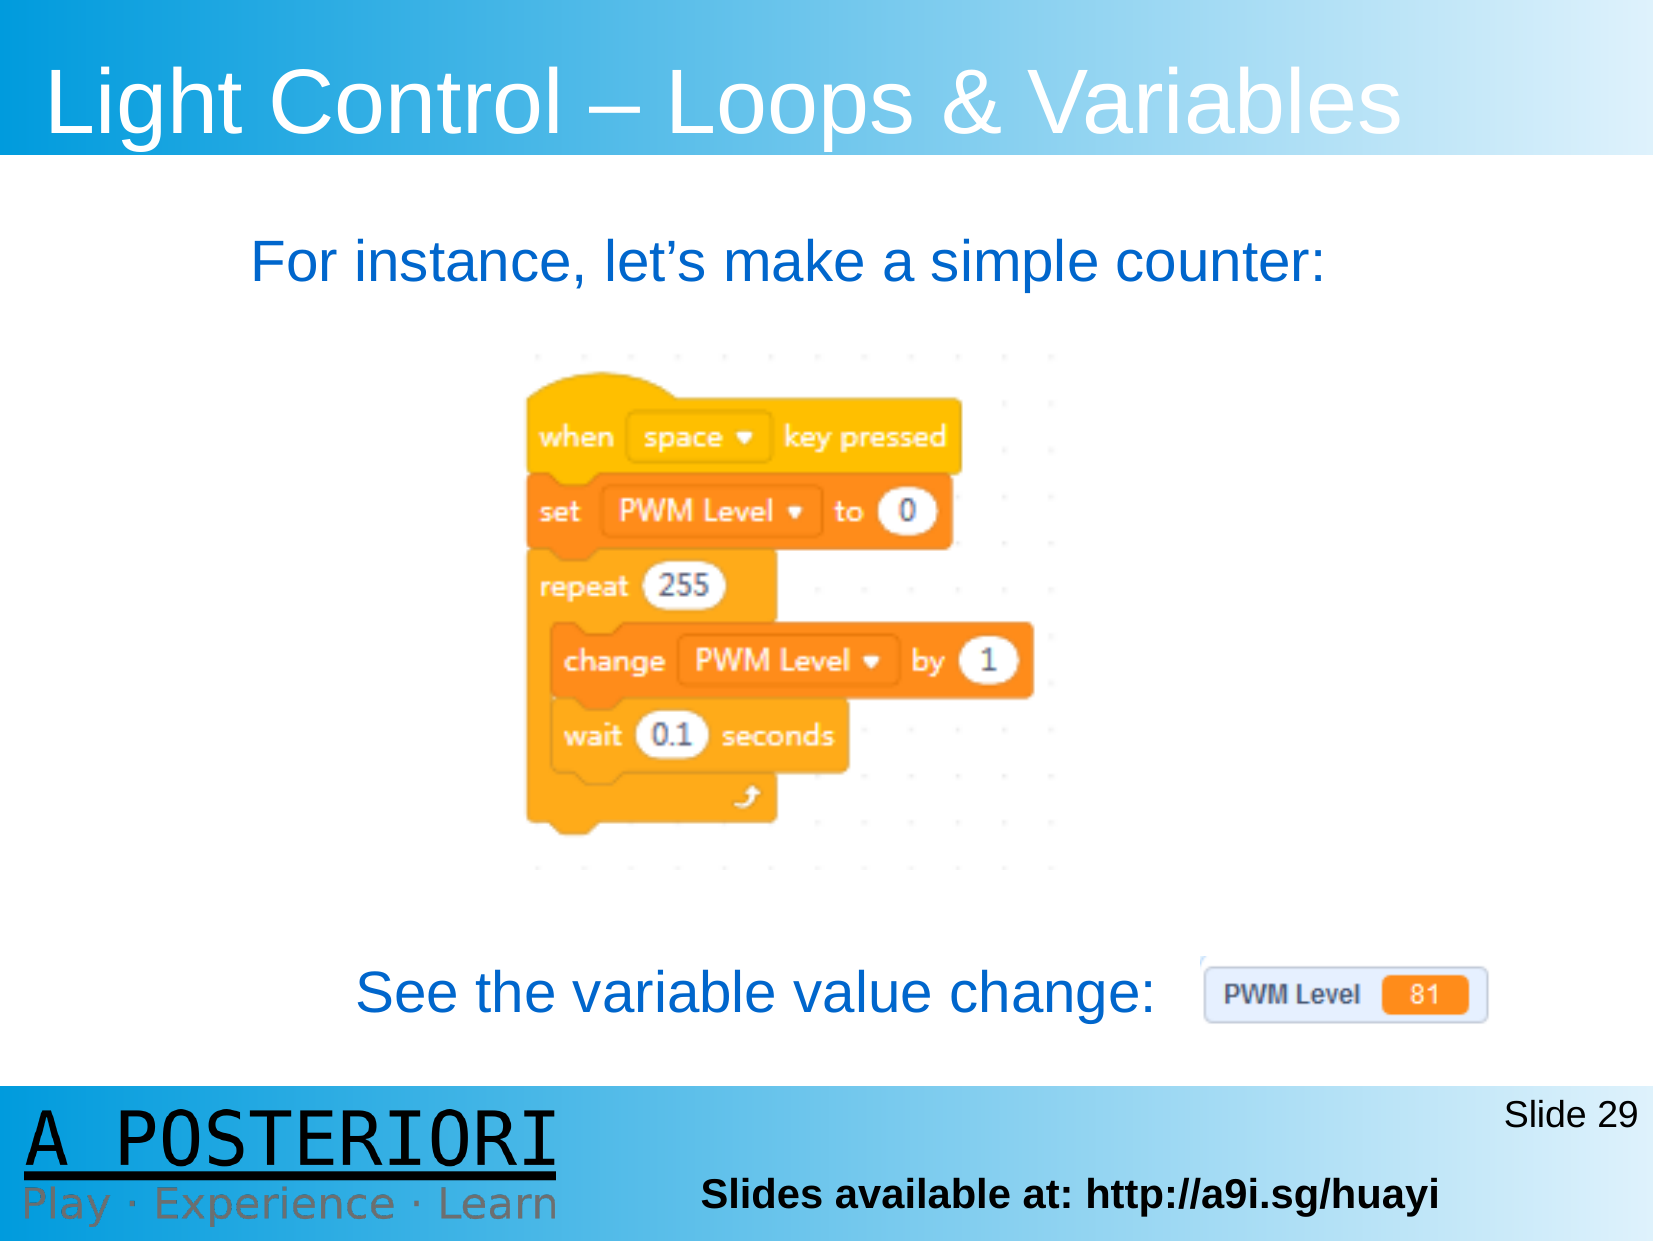

Light Control – Loops & Variables
For instance, let’s make a simple counter:
#
See the variable value change: